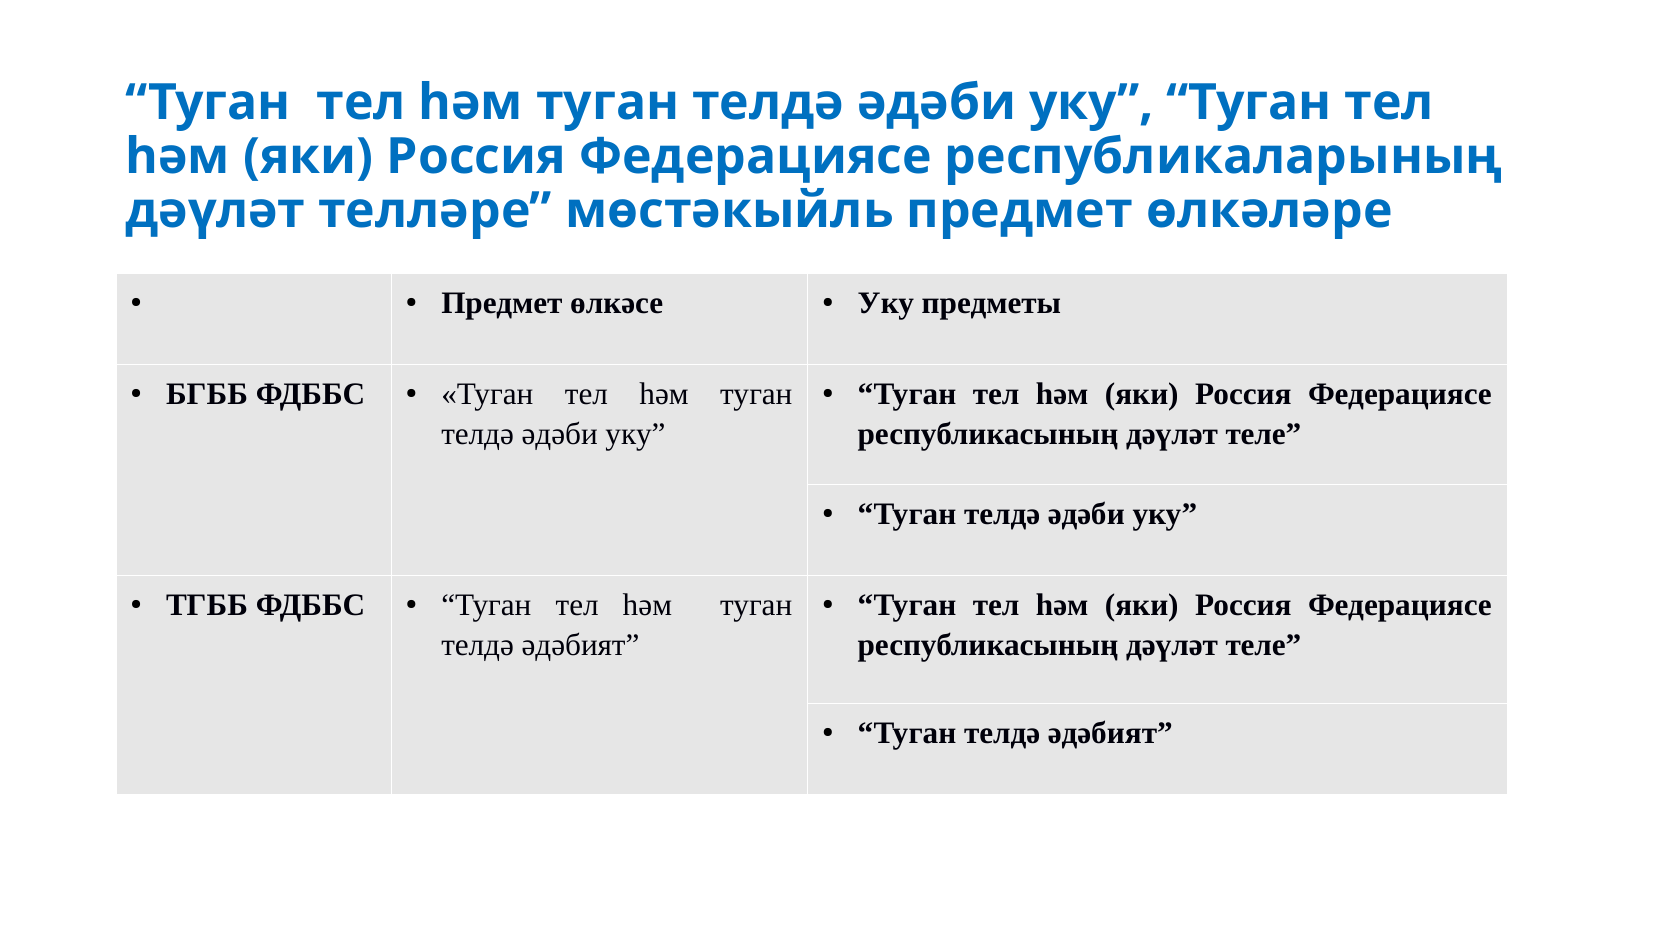

“Туган тел һәм туган телдә әдәби уку”, “Туган тел һәм (яки) Россия Федерациясе республикаларының дәүләт телләре” мөстәкыйль предмет өлкәләре
| | Предмет өлкәсе | Уку предметы |
| --- | --- | --- |
| БГББ ФДББС | «Туган тел һәм туган телдә әдәби уку” | “Туган тел һәм (яки) Россия Федерациясе республикасының дәүләт теле” |
| | | “Туган телдә әдәби уку” |
| ТГББ ФДББС | “Туган тел һәм туган телдә әдәбият” | “Туган тел һәм (яки) Россия Федерациясе республикасының дәүләт теле” |
| | | “Туган телдә әдәбият” |